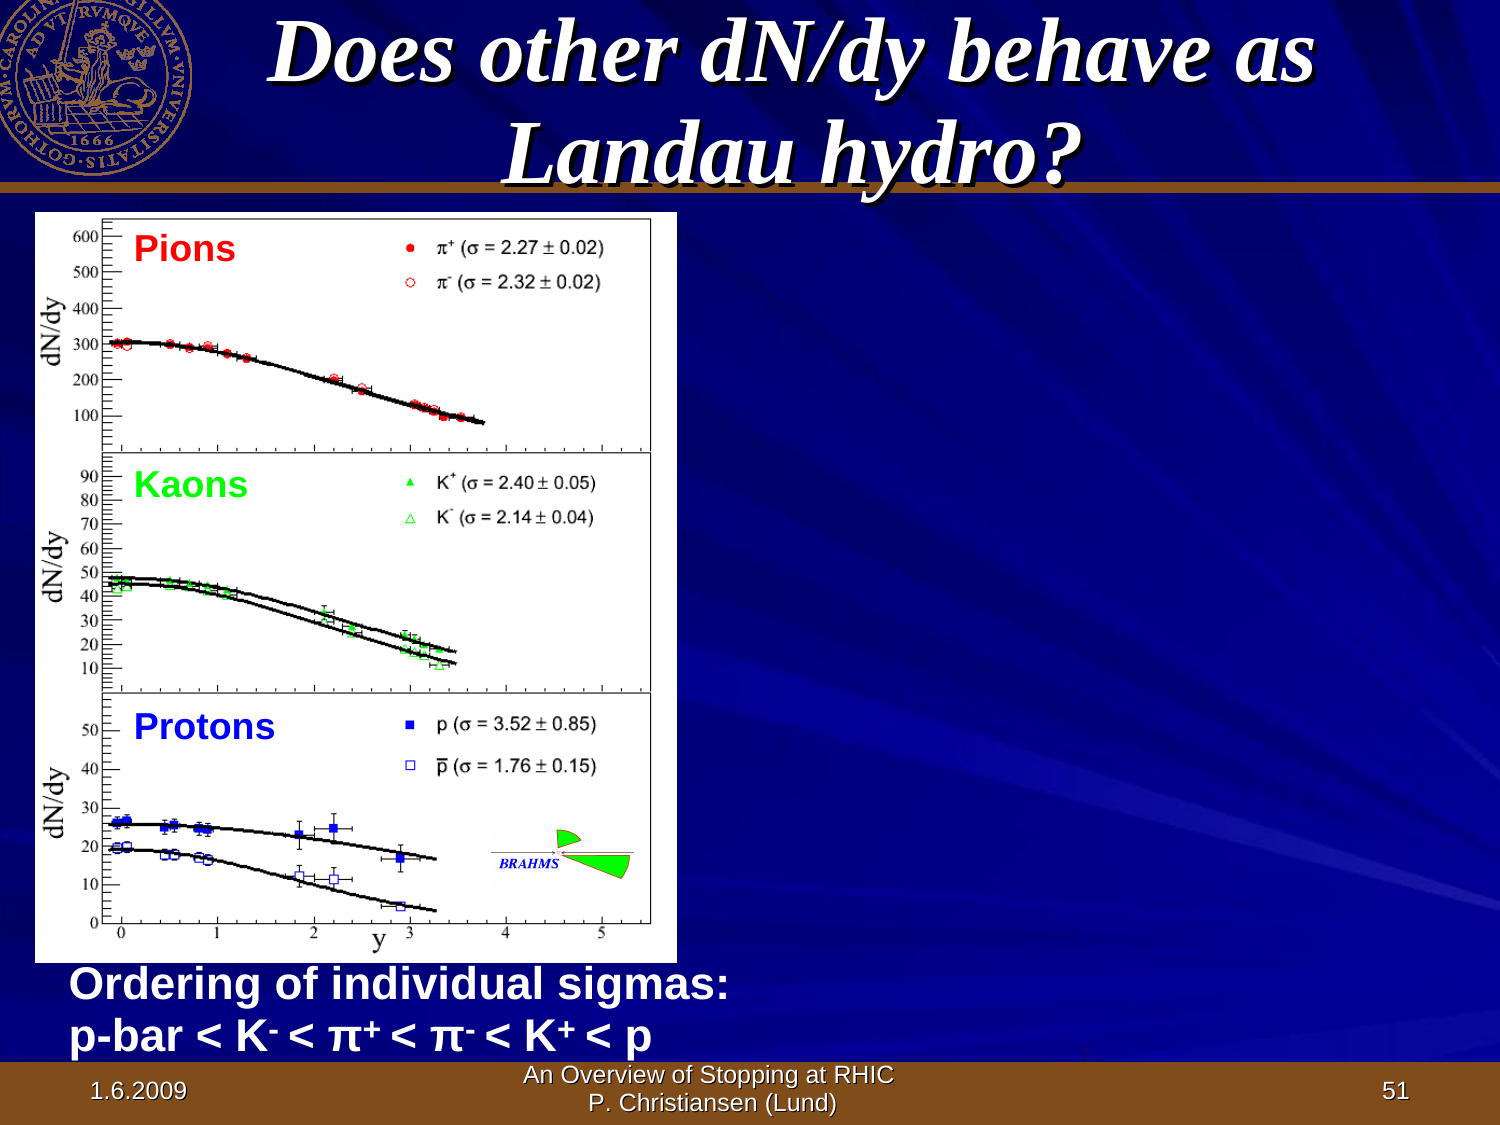

# Does other dN/dy behave as Landau hydro?
Pions
Kaons
Protons
Ordering of individual sigmas:
p-bar < K- < π+ < π- < K+ < p
51